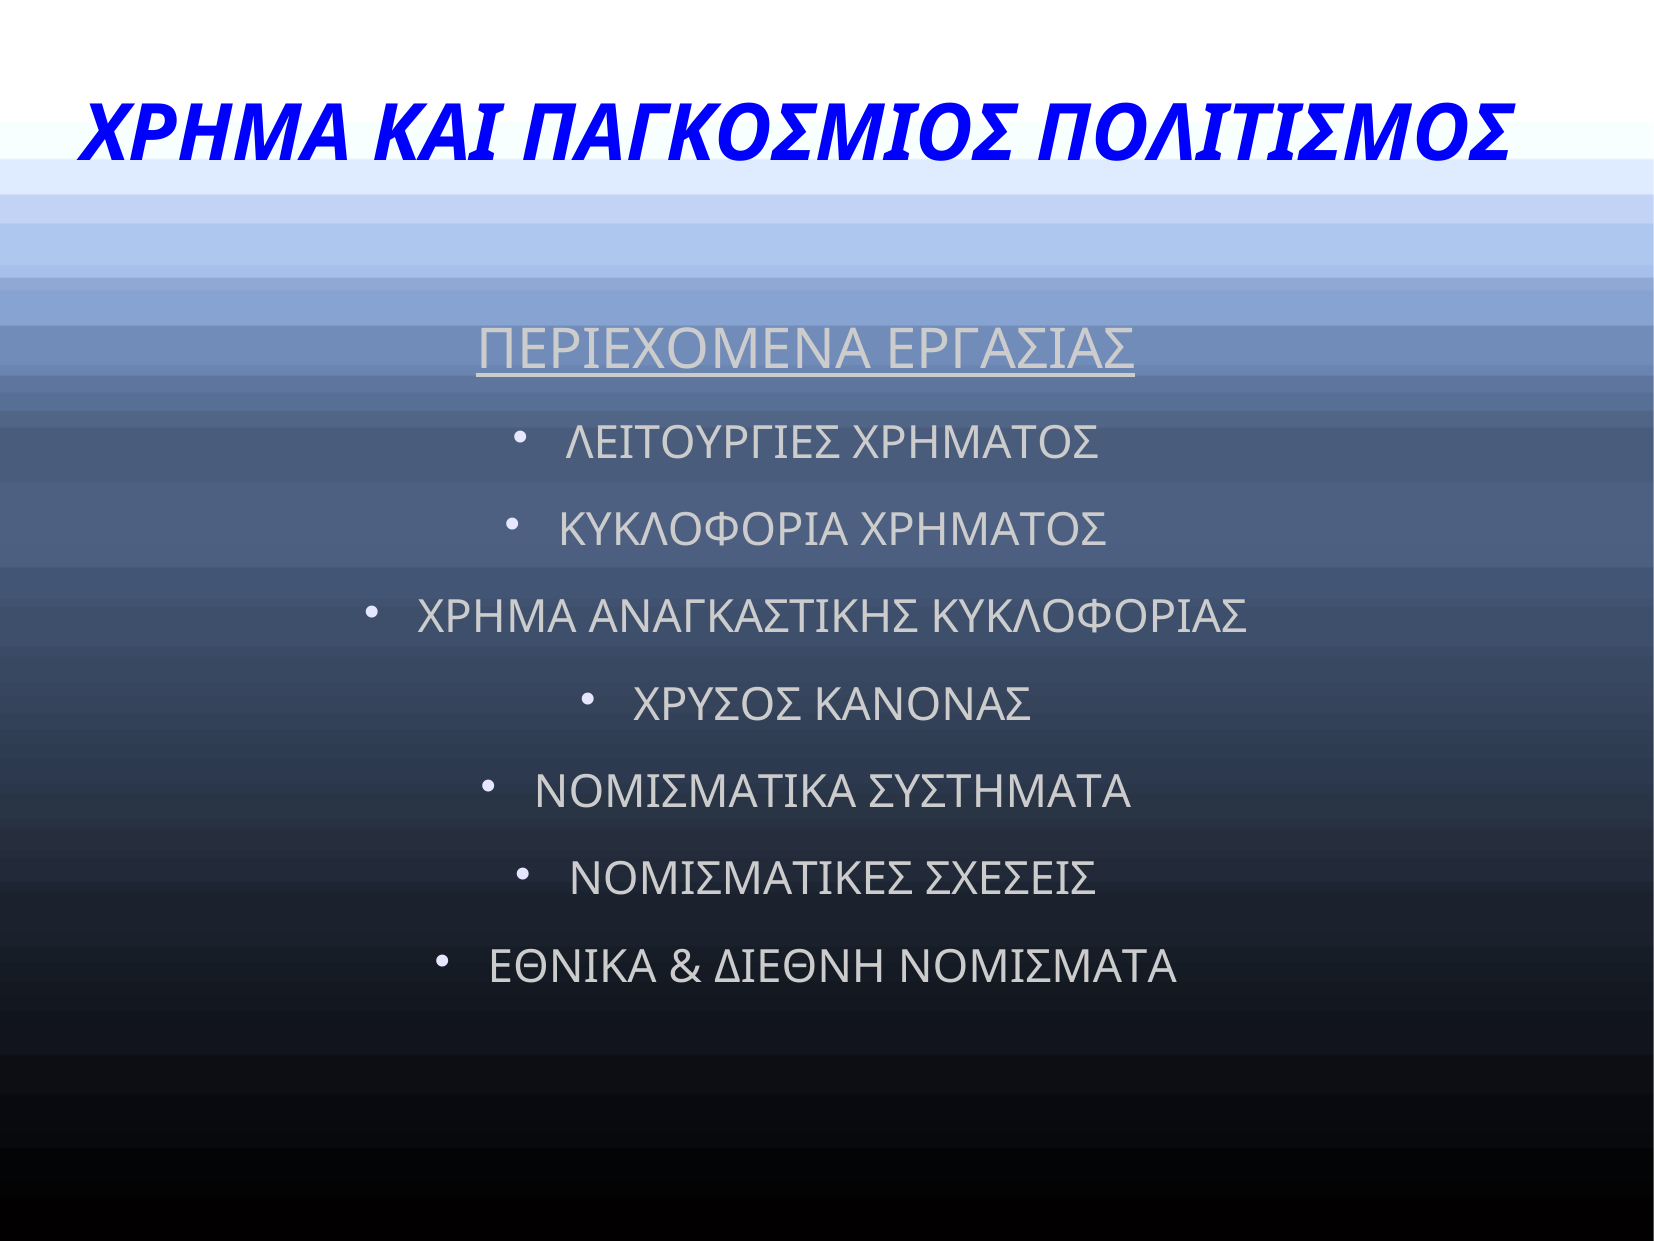

# ΧΡΗΜΑ ΚΑΙ ΠΑΓΚΟΣΜΙΟΣ ΠΟΛΙΤΙΣΜΟΣ
ΠΕΡΙΕΧΟΜΕΝΑ ΕΡΓΑΣΙΑΣ
ΛΕΙΤΟΥΡΓΙΕΣ ΧΡΗΜΑΤΟΣ
ΚΥΚΛΟΦΟΡΙΑ ΧΡΗΜΑΤΟΣ
ΧΡΗΜΑ ΑΝΑΓΚΑΣΤΙΚΗΣ ΚΥΚΛΟΦΟΡΙΑΣ
ΧΡΥΣΟΣ ΚΑΝΟΝΑΣ
ΝΟΜΙΣΜΑΤΙΚΑ ΣΥΣΤΗΜΑΤΑ
ΝΟΜΙΣΜΑΤΙΚΕΣ ΣΧΕΣΕΙΣ
ΕΘΝΙΚΑ & ΔΙΕΘΝΗ ΝΟΜΙΣΜΑΤΑ